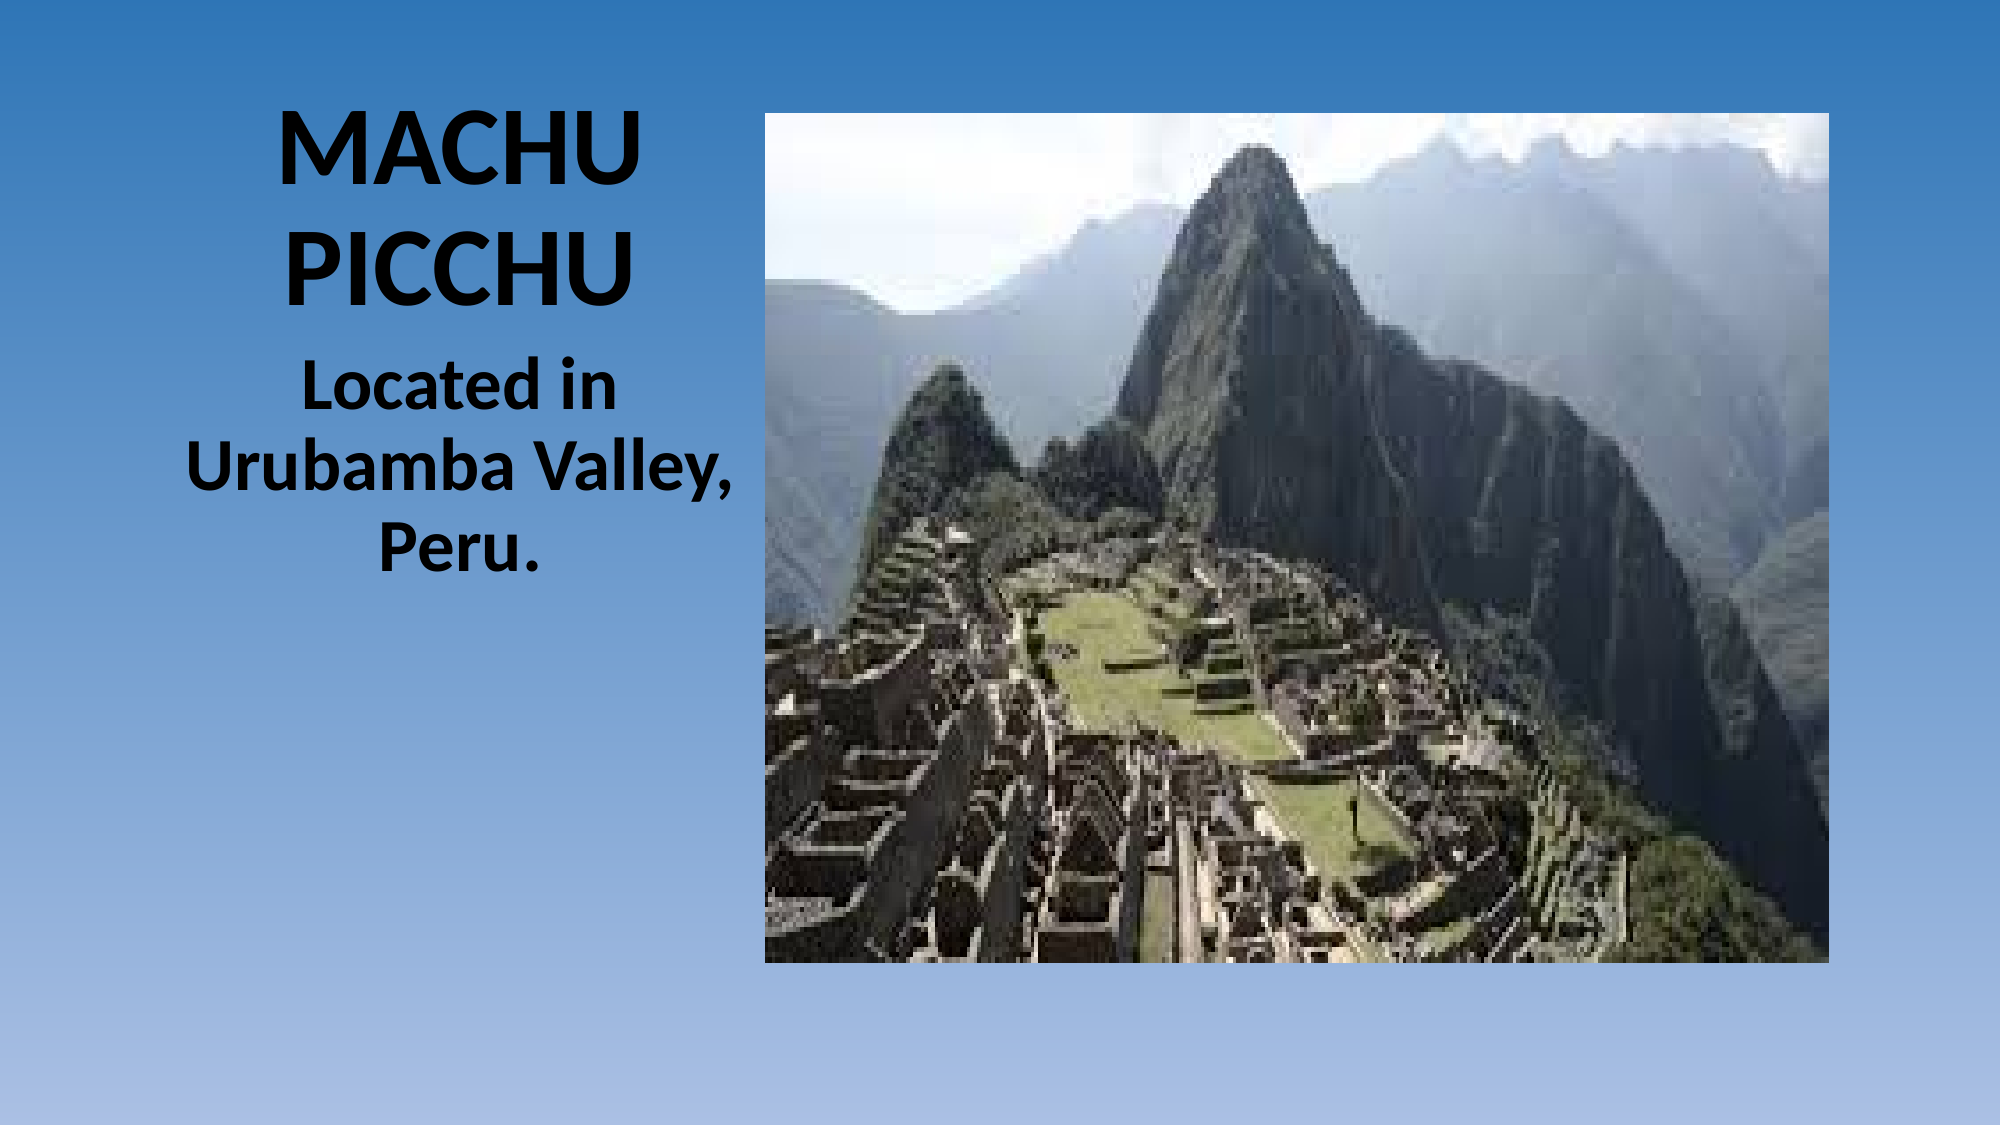

# MACHU PICCHU
Located in Urubamba Valley, Peru.